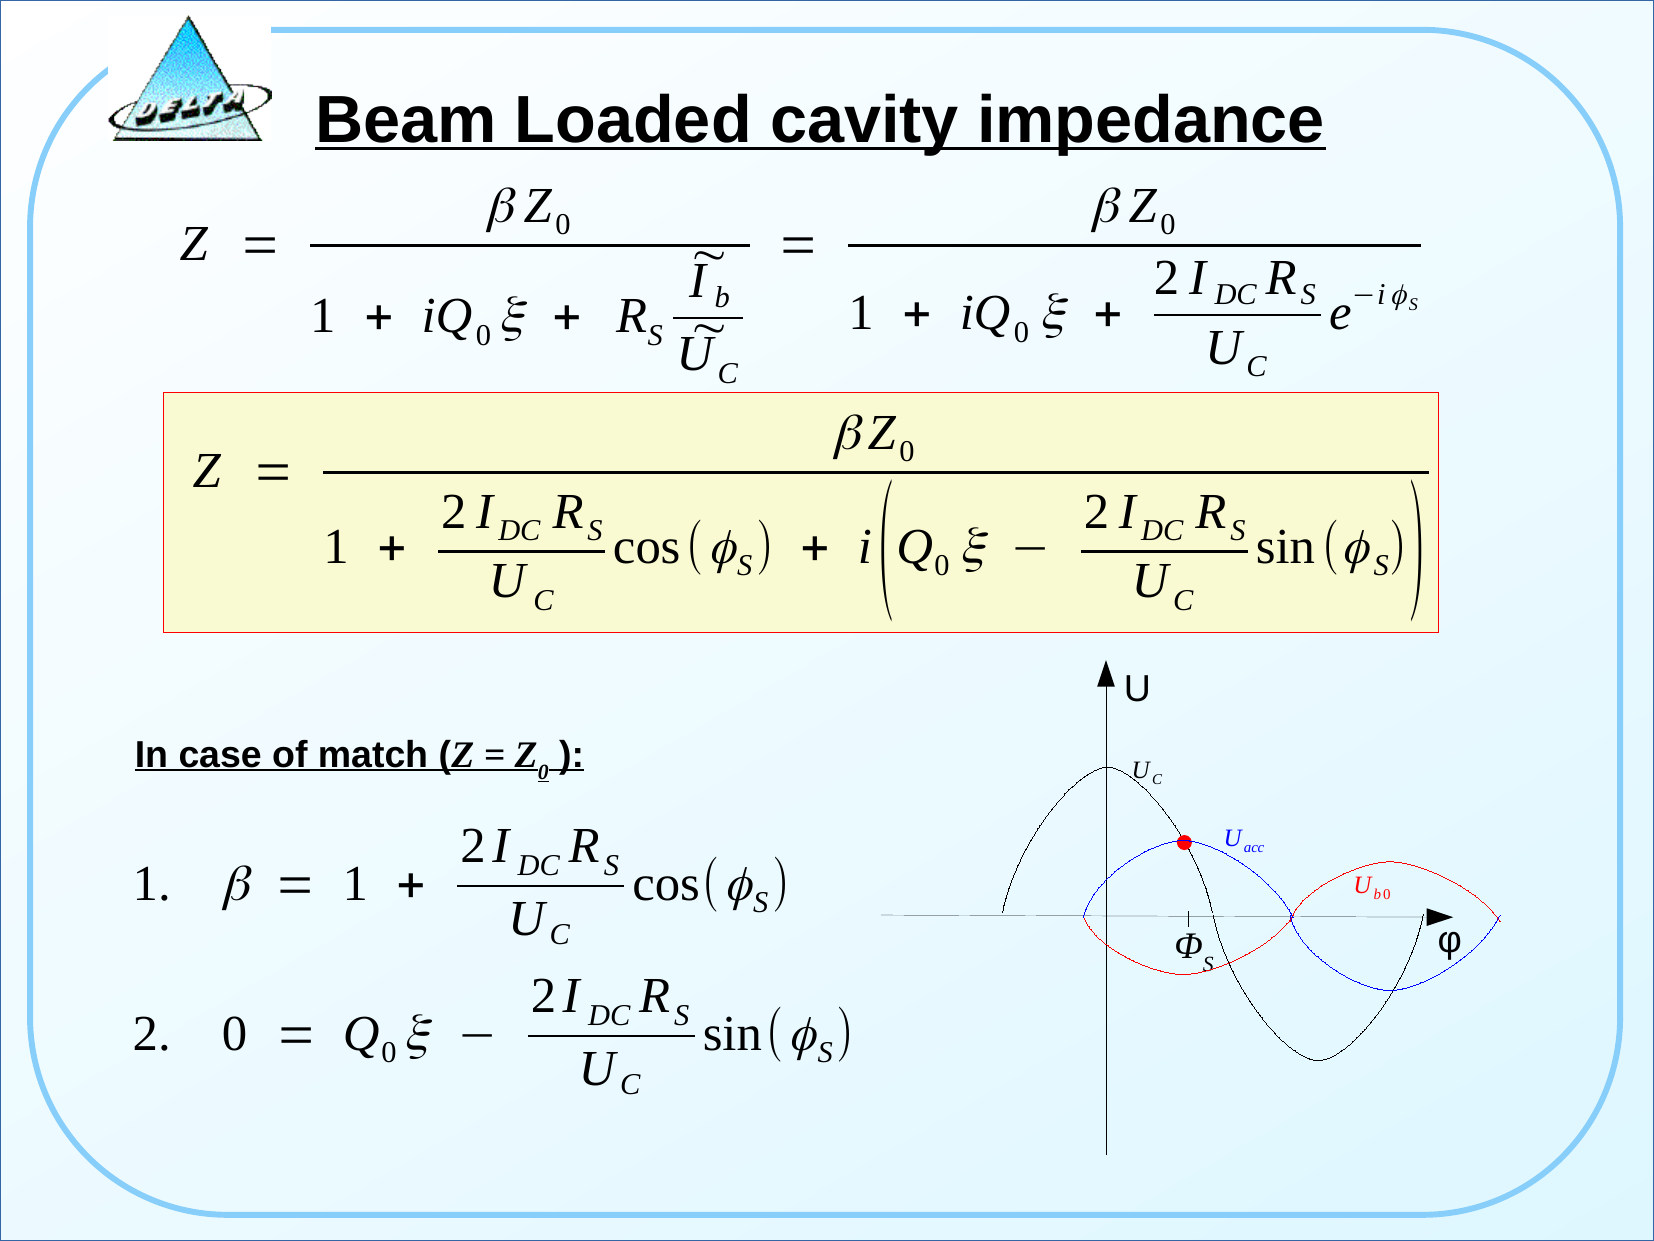

Beam Loaded cavity impedance
U
φ
ΦS
In case of match (Z = Z0 ):